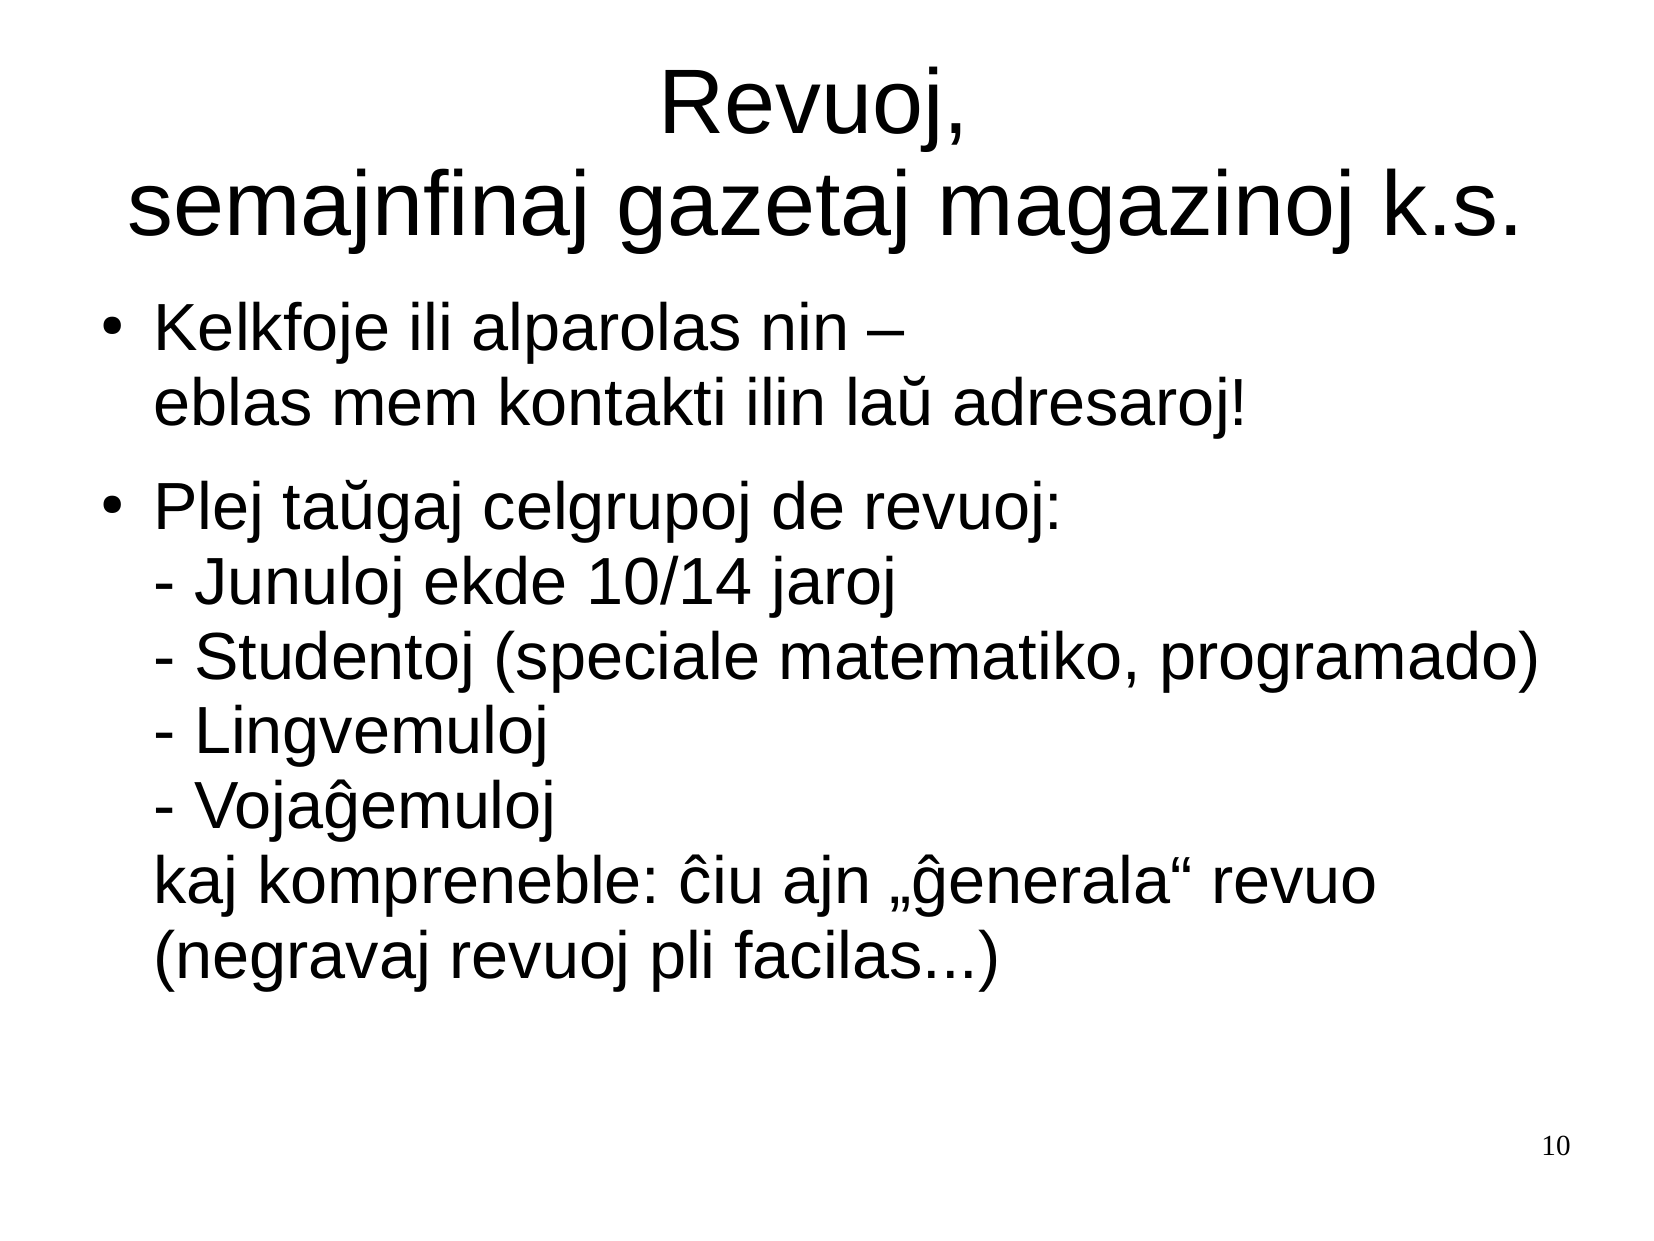

# Revuoj, semajnfinaj gazetaj magazinoj k.s.
Kelkfoje ili alparolas nin –
eblas mem kontakti ilin laŭ adresaroj!
Plej taŭgaj celgrupoj de revuoj:
- Junuloj ekde 10/14 jaroj
- Studentoj (speciale matematiko, programado)
- Lingvemuloj
- Vojaĝemuloj
kaj kompreneble: ĉiu ajn „ĝenerala“ revuo
(negravaj revuoj pli facilas...)
10